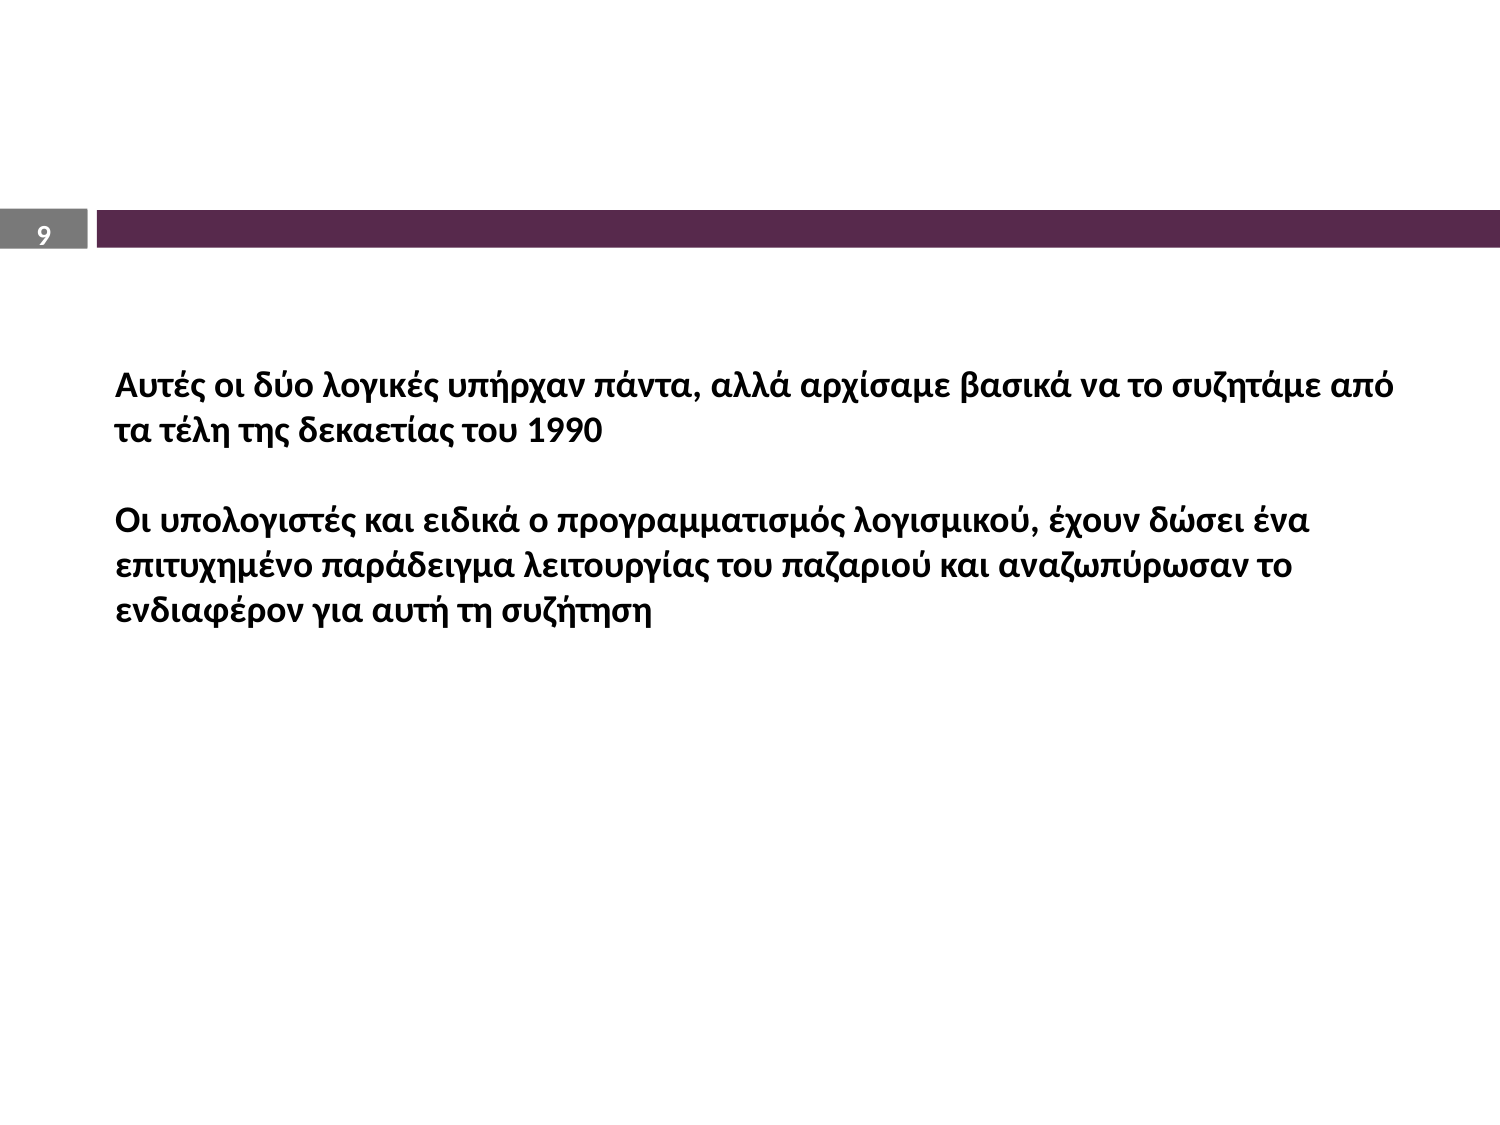

#
Αυτές οι δύο λογικές υπήρχαν πάντα, αλλά αρχίσαμε βασικά να το συζητάμε από τα τέλη της δεκαετίας του 1990
Οι υπολογιστές και ειδικά ο προγραμματισμός λογισμικού, έχουν δώσει ένα επιτυχημένο παράδειγμα λειτουργίας του παζαριού και αναζωπύρωσαν το ενδιαφέρον για αυτή τη συζήτηση